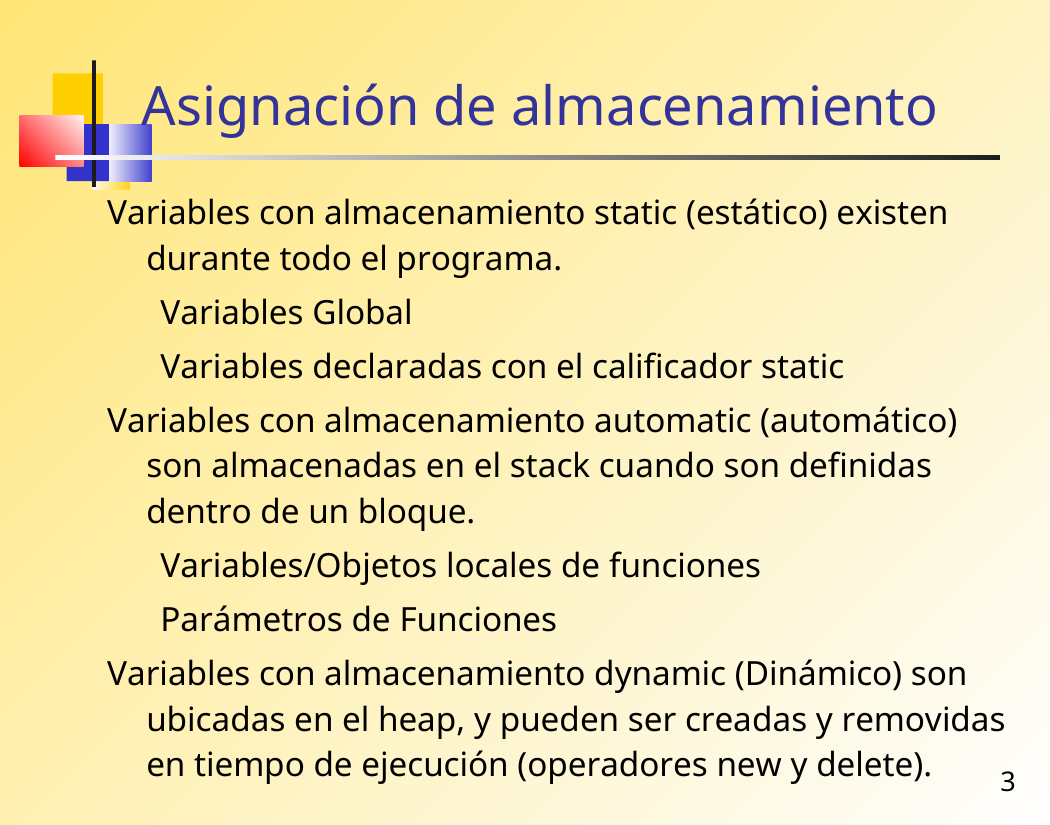

# Asignación de almacenamiento
Variables con almacenamiento static (estático) existen durante todo el programa.
Variables Global
Variables declaradas con el calificador static
Variables con almacenamiento automatic (automático) son almacenadas en el stack cuando son definidas dentro de un bloque.
Variables/Objetos locales de funciones
Parámetros de Funciones
Variables con almacenamiento dynamic (Dinámico) son ubicadas en el heap, y pueden ser creadas y removidas en tiempo de ejecución (operadores new y delete).
3